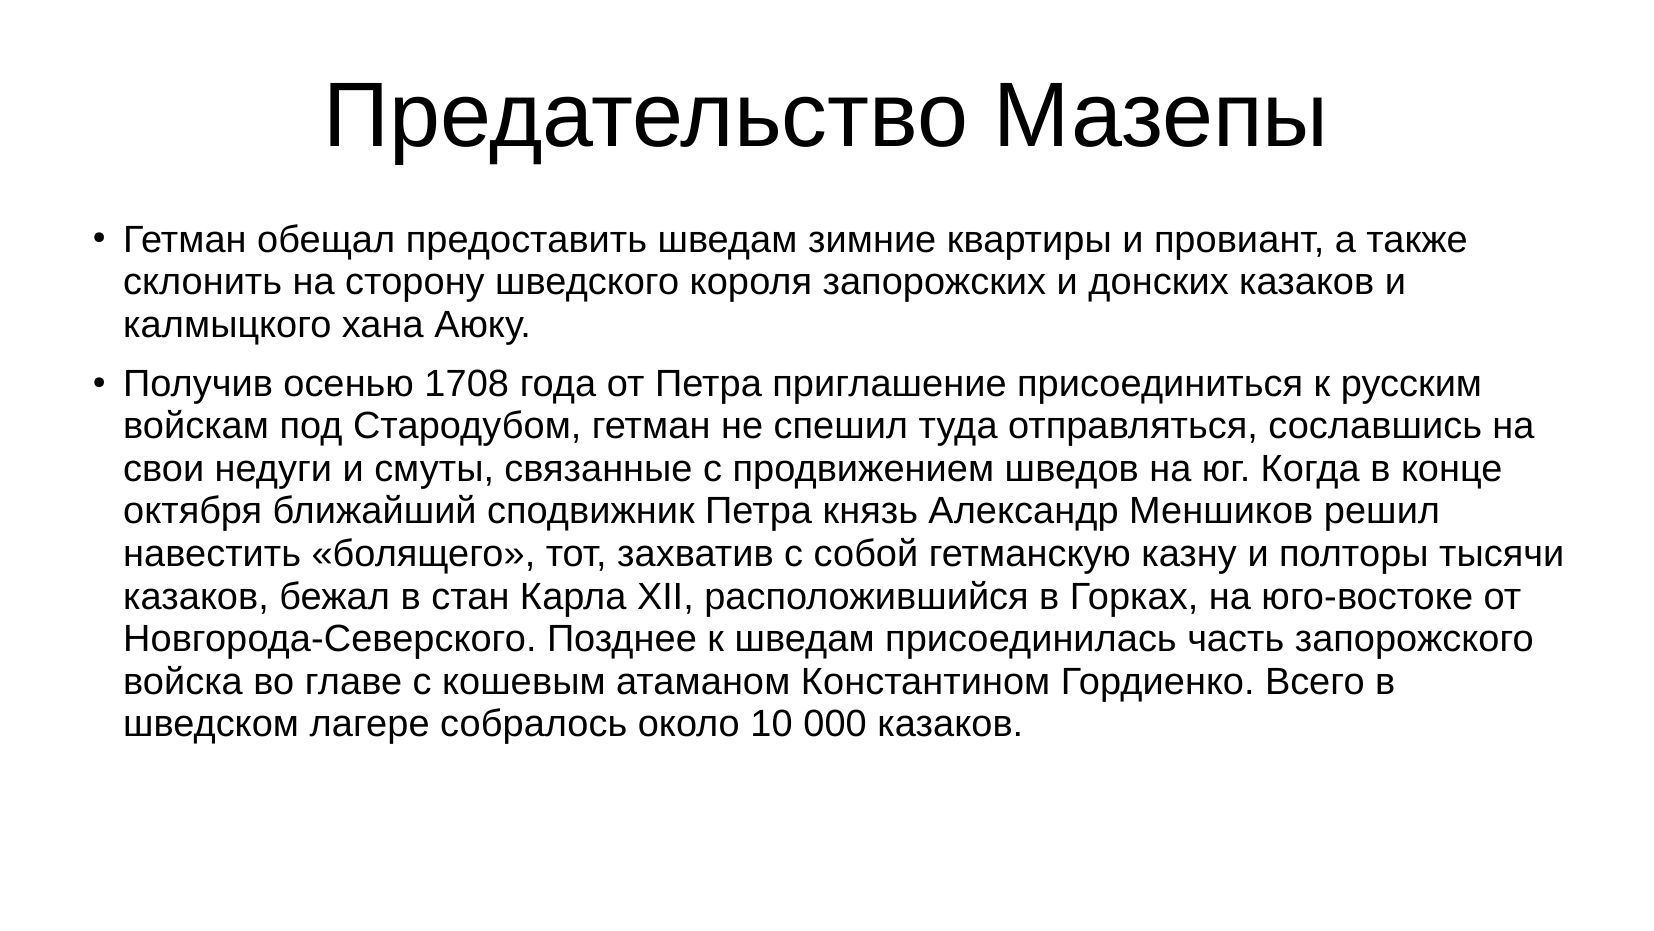

# Предательство Мазепы
Гетман обещал предоставить шведам зимние квартиры и провиант, а также склонить на сторону шведского короля запорожских и донских казаков и калмыцкого хана Аюку.
Получив осенью 1708 года от Петра приглашение присоединиться к русским войскам под Стародубом, гетман не спешил туда отправляться, сославшись на свои недуги и смуты, связанные с продвижением шведов на юг. Когда в конце октября ближайший сподвижник Петра князь Александр Меншиков решил навестить «болящего», тот, захватив с собой гетманскую казну и полторы тысячи казаков, бежал в стан Карла XII, расположившийся в Горках, на юго-востоке от Новгорода-Северского. Позднее к шведам присоединилась часть запорожского войска во главе с кошевым атаманом Константином Гордиенко. Всего в шведском лагере собралось около 10 000 казаков.